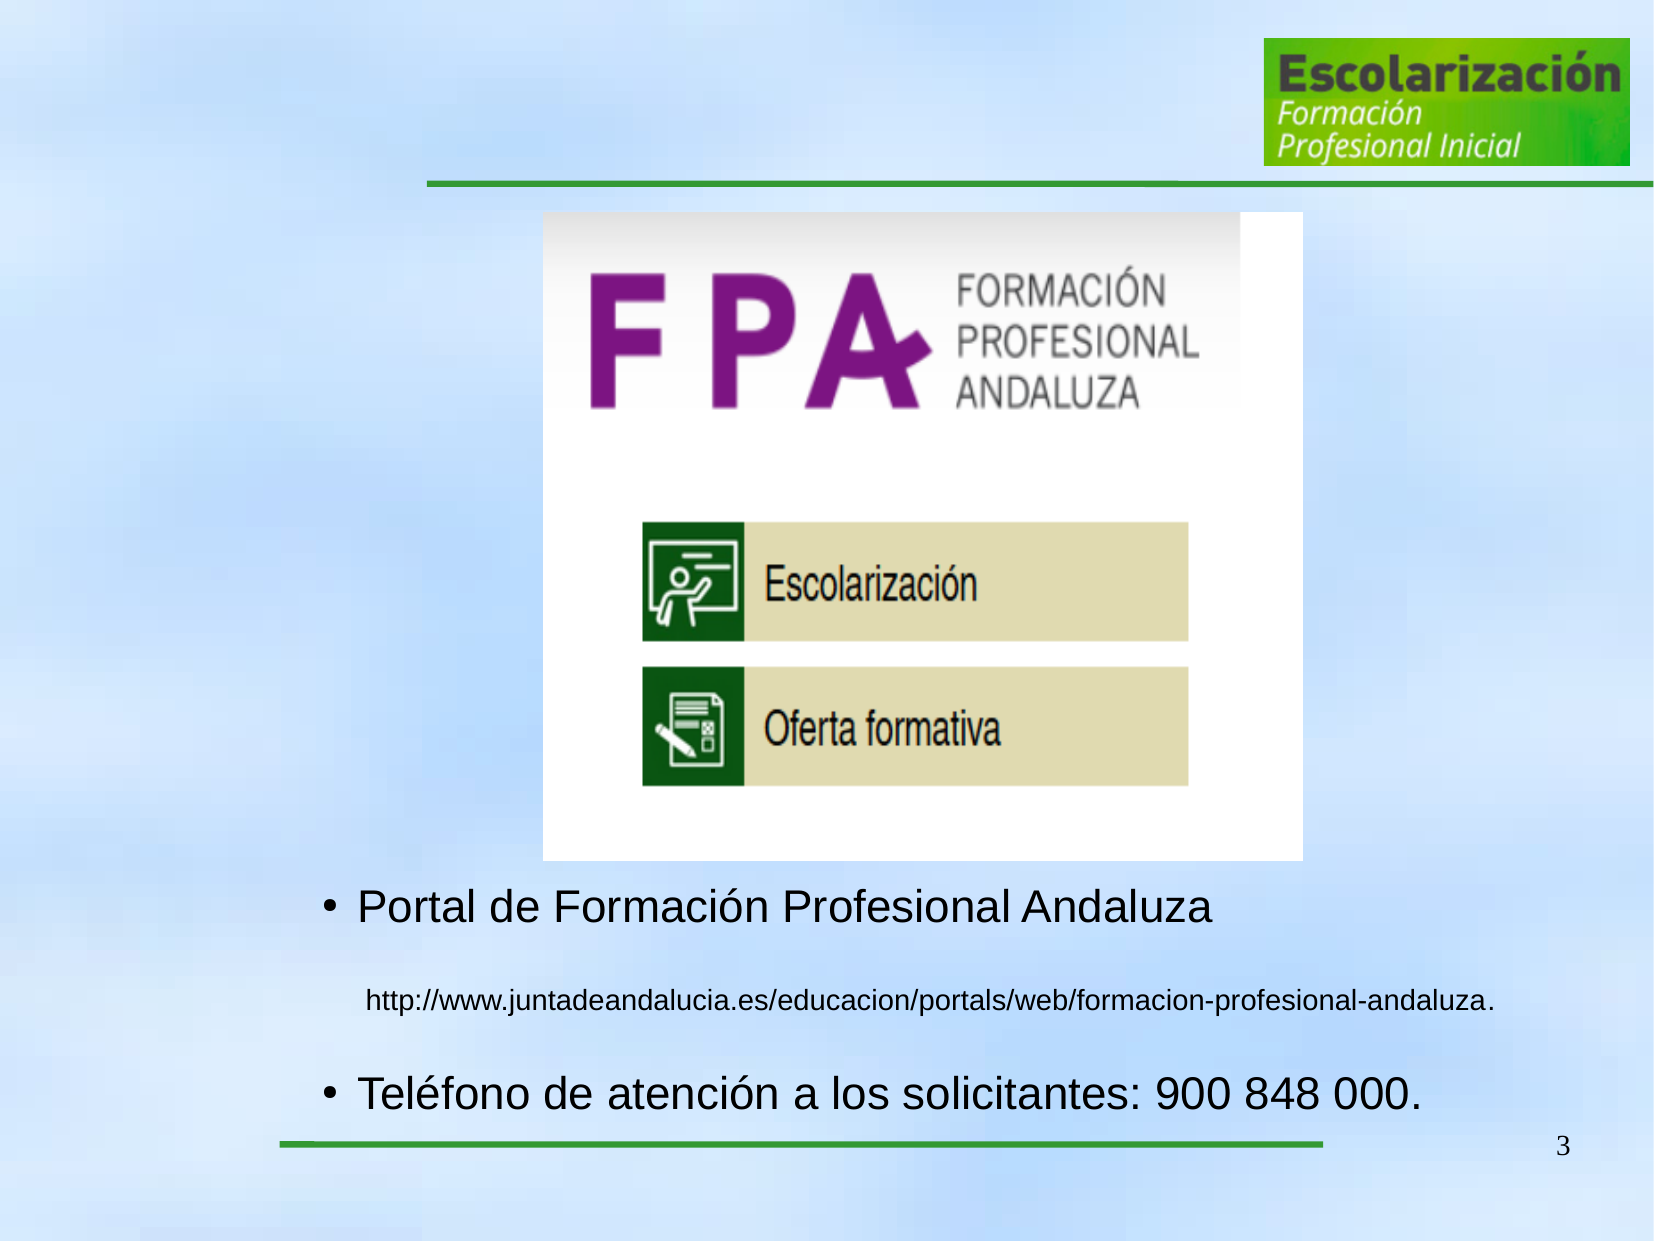

Portal de Formación Profesional Andaluza
 http://www.juntadeandalucia.es/educacion/portals/web/formacion-profesional-andaluza.
Teléfono de atención a los solicitantes: 900 848 000.
3